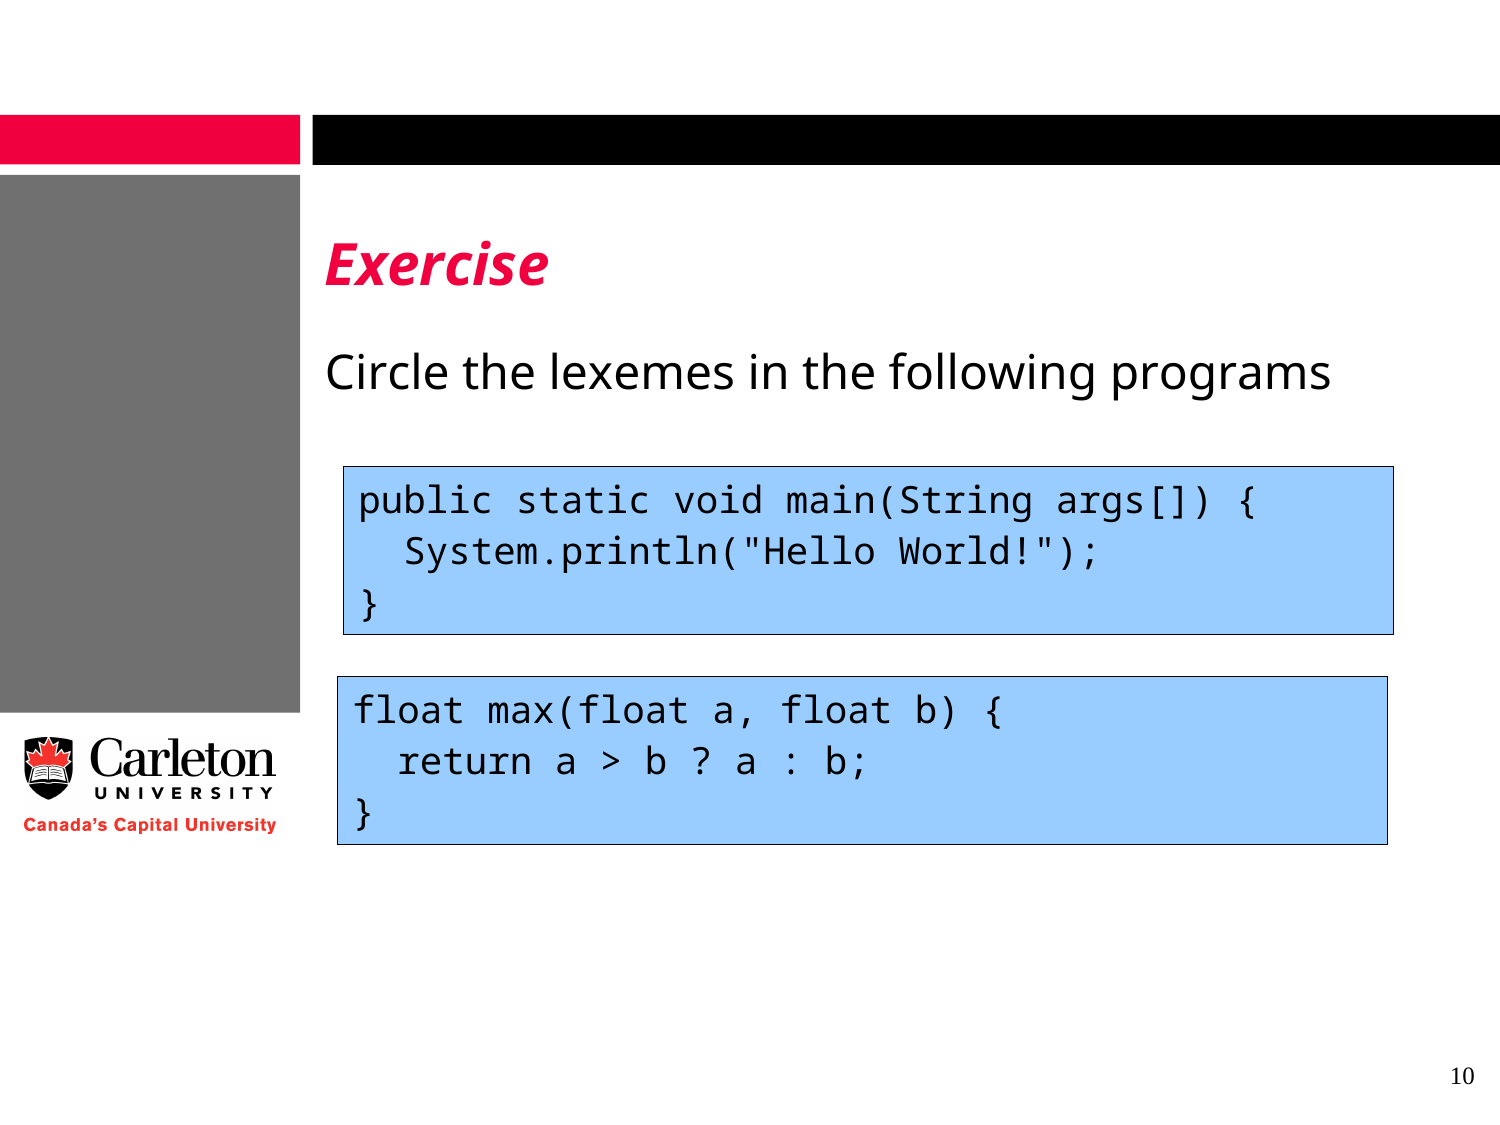

# Exercise
Circle the lexemes in the following programs
public static void main(String args[]) {
 System.println("Hello World!");
}
float max(float a, float b) {
 return a > b ? a : b;
}
10